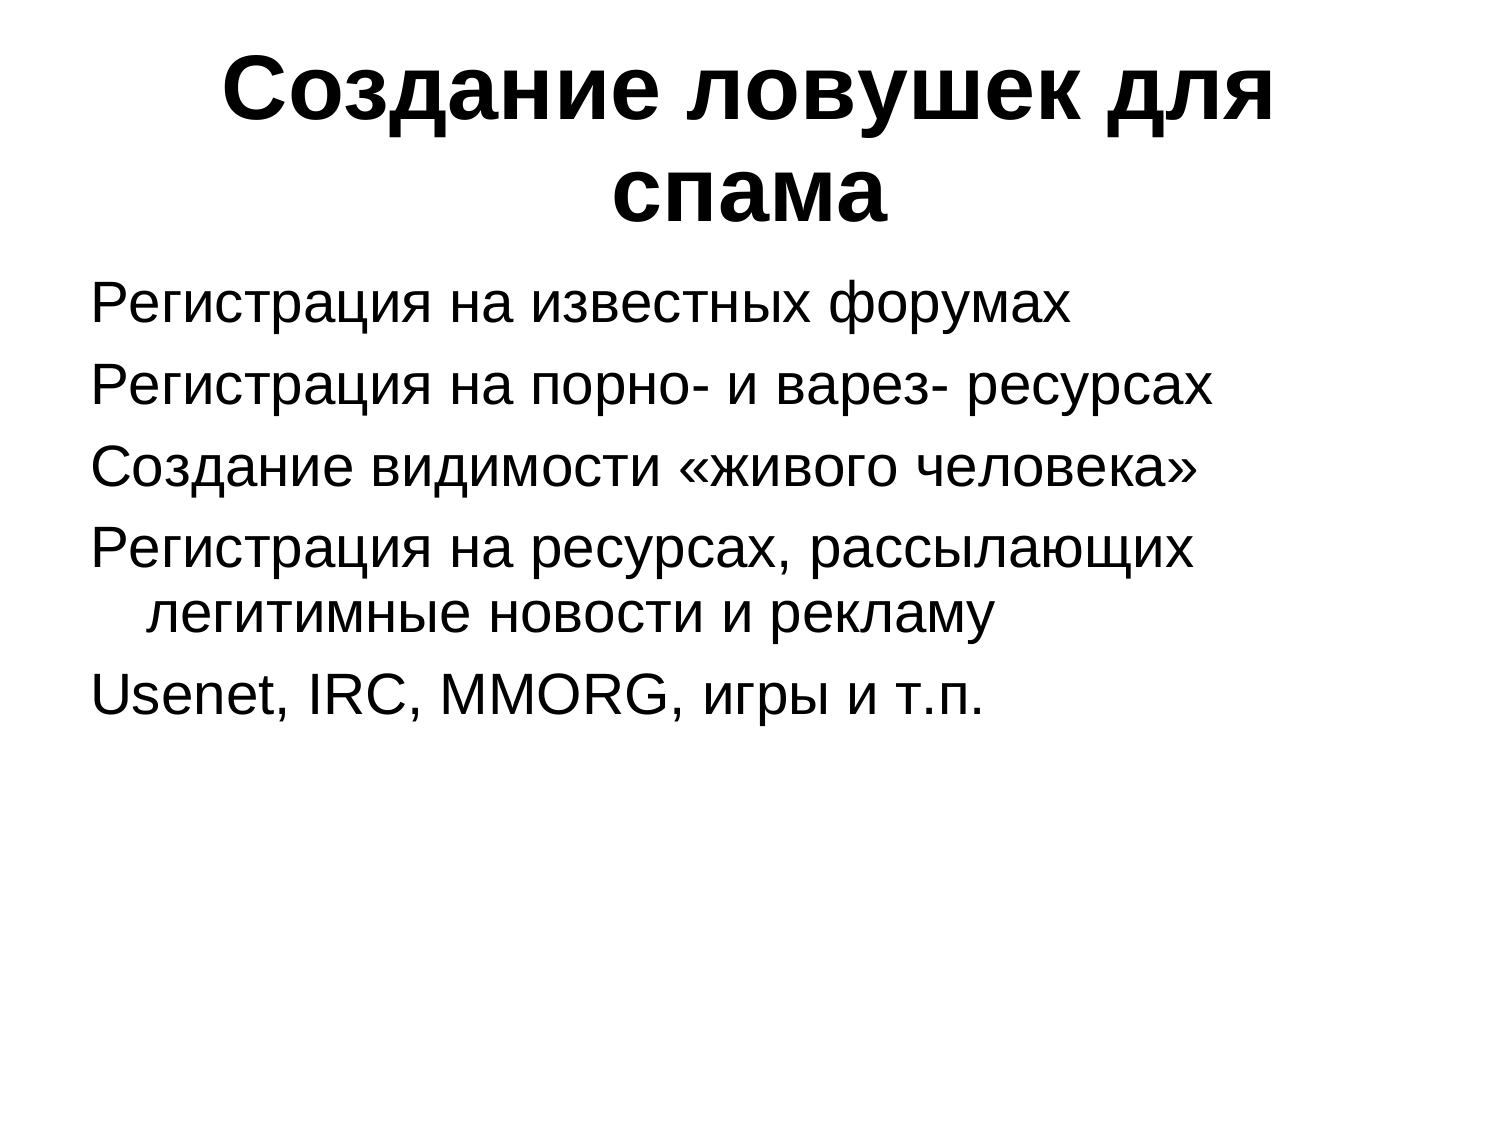

# Создание ловушек для спама
Регистрация на известных форумах
Регистрация на порно- и варез- ресурсах
Создание видимости «живого человека»
Регистрация на ресурсах, рассылающих легитимные новости и рекламу
Usenet, IRC, MMORG, игры и т.п.